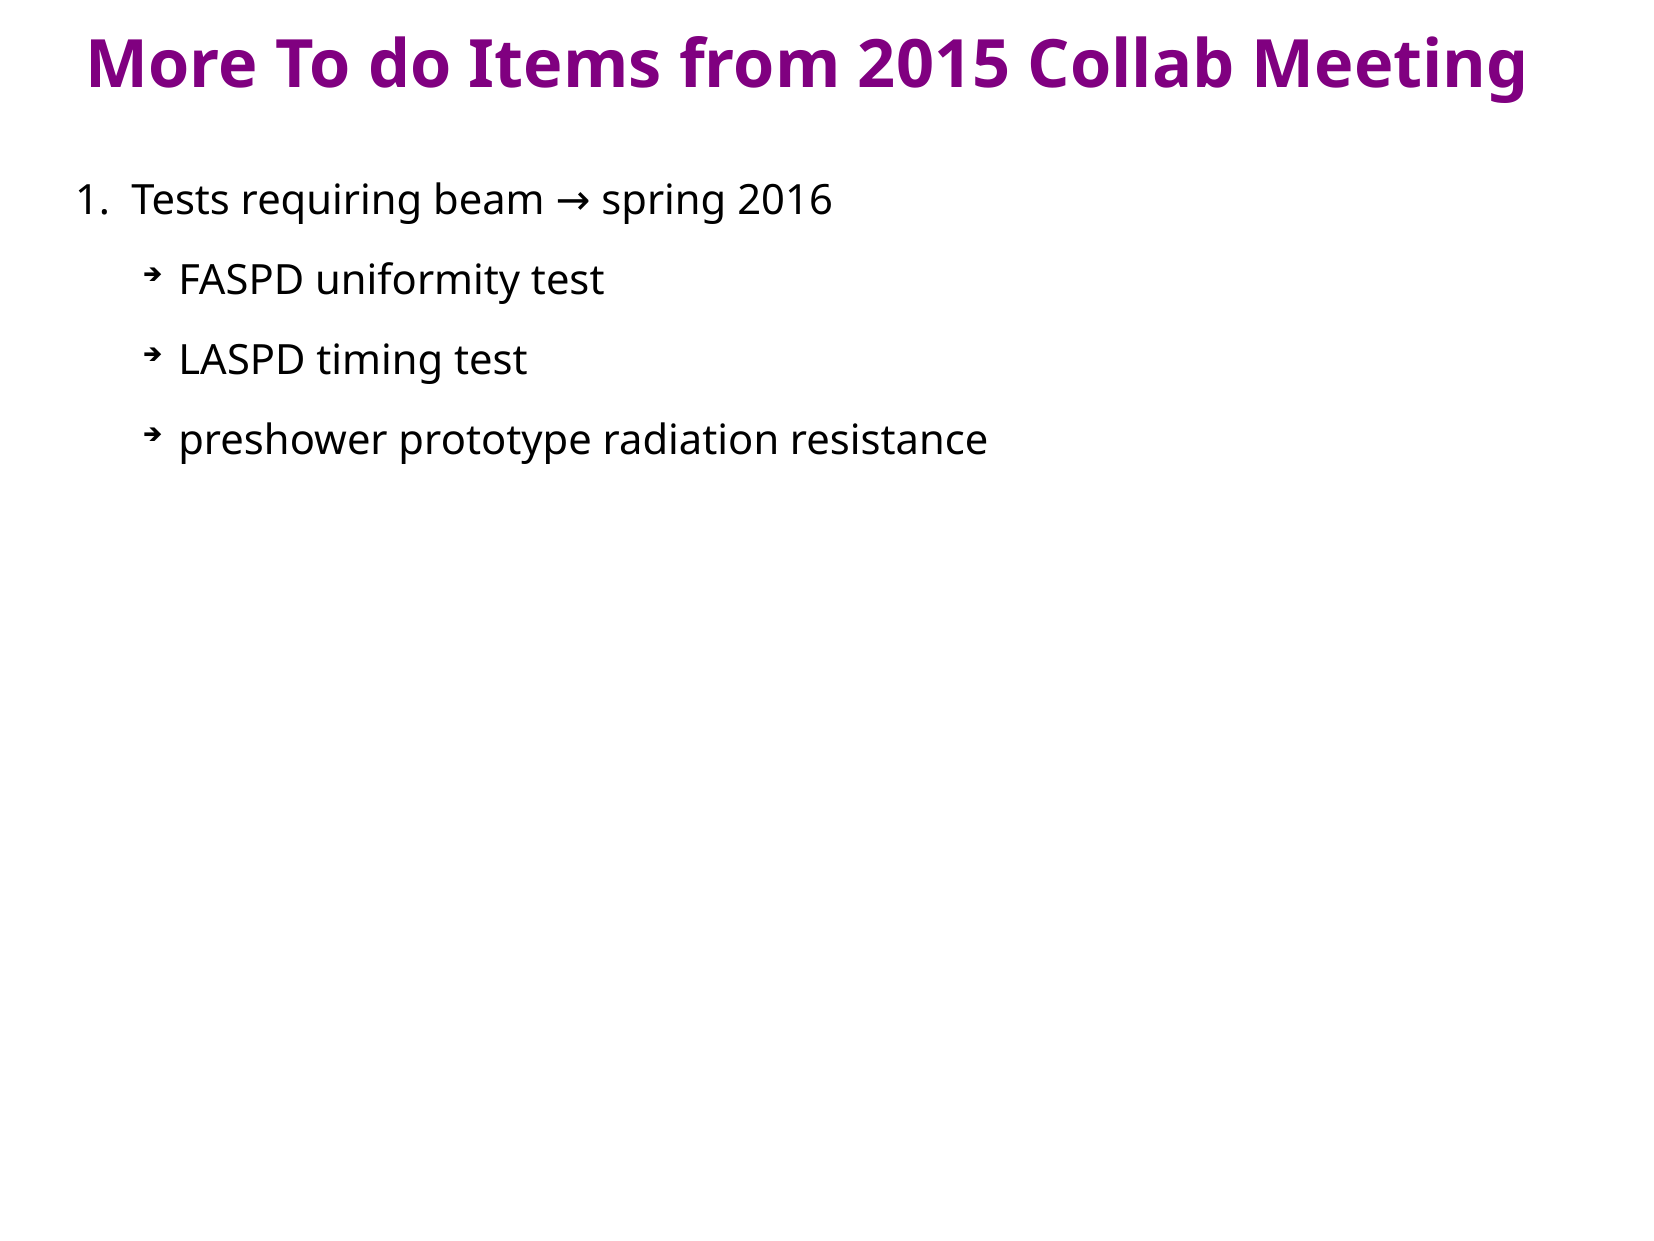

# More To do Items from 2015 Collab Meeting
Tests requiring beam → spring 2016
FASPD uniformity test
LASPD timing test
preshower prototype radiation resistance